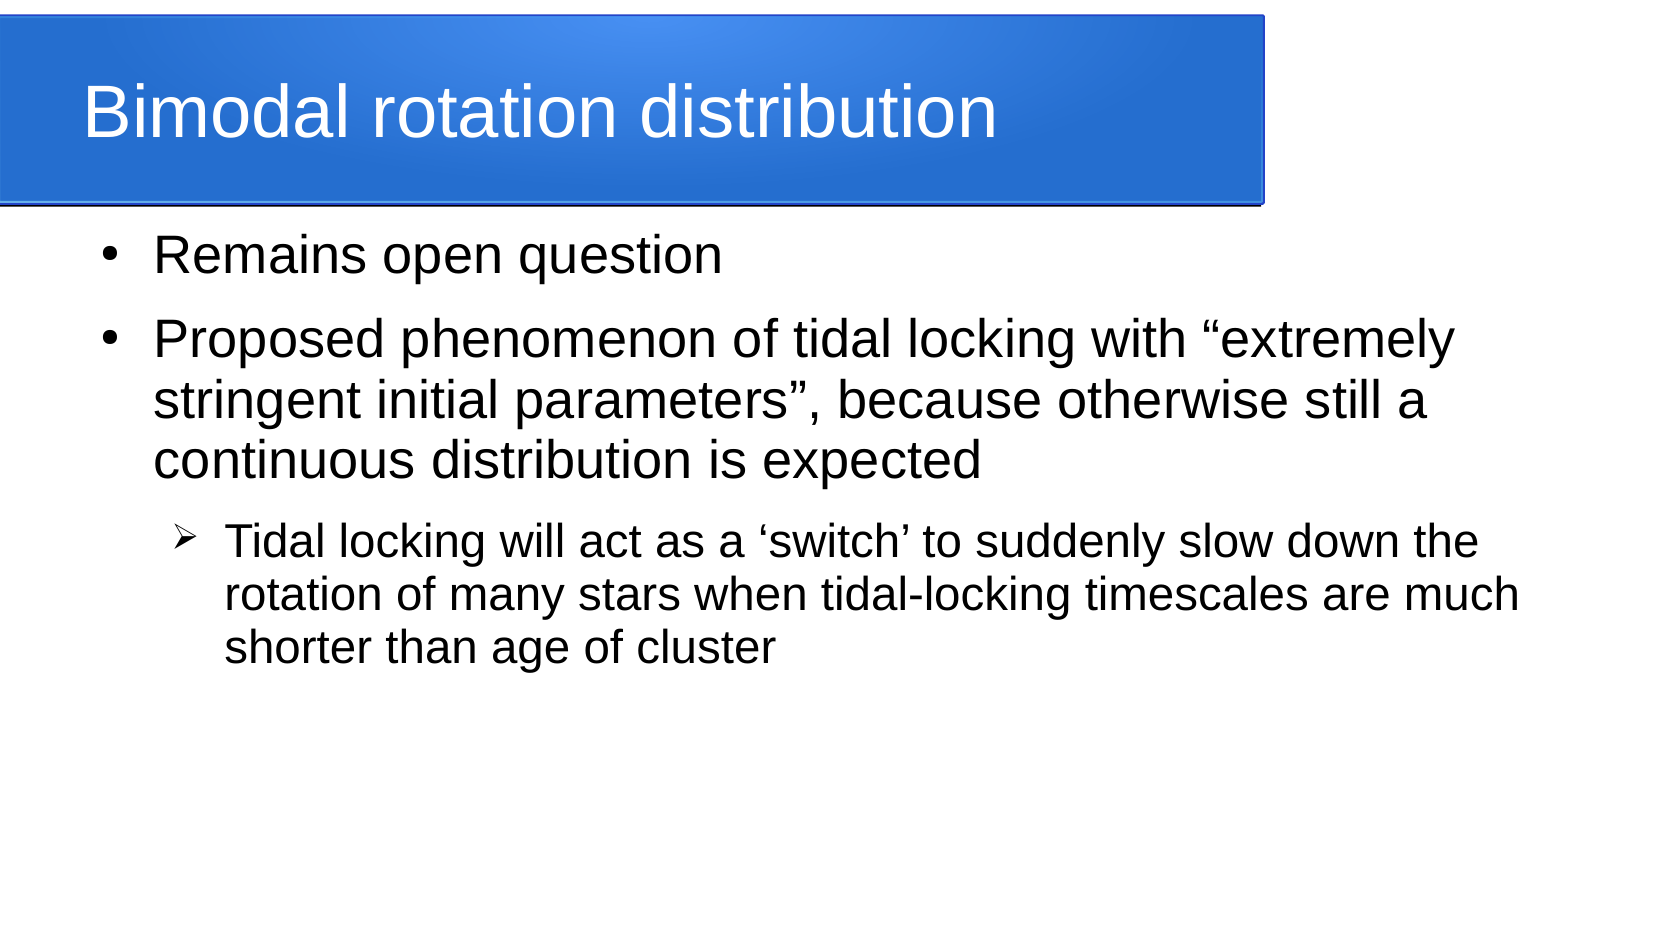

# Bimodal rotation distribution
Remains open question
Proposed phenomenon of tidal locking with “extremely stringent initial parameters”, because otherwise still a continuous distribution is expected
Tidal locking will act as a ‘switch’ to suddenly slow down the rotation of many stars when tidal-locking timescales are much shorter than age of cluster